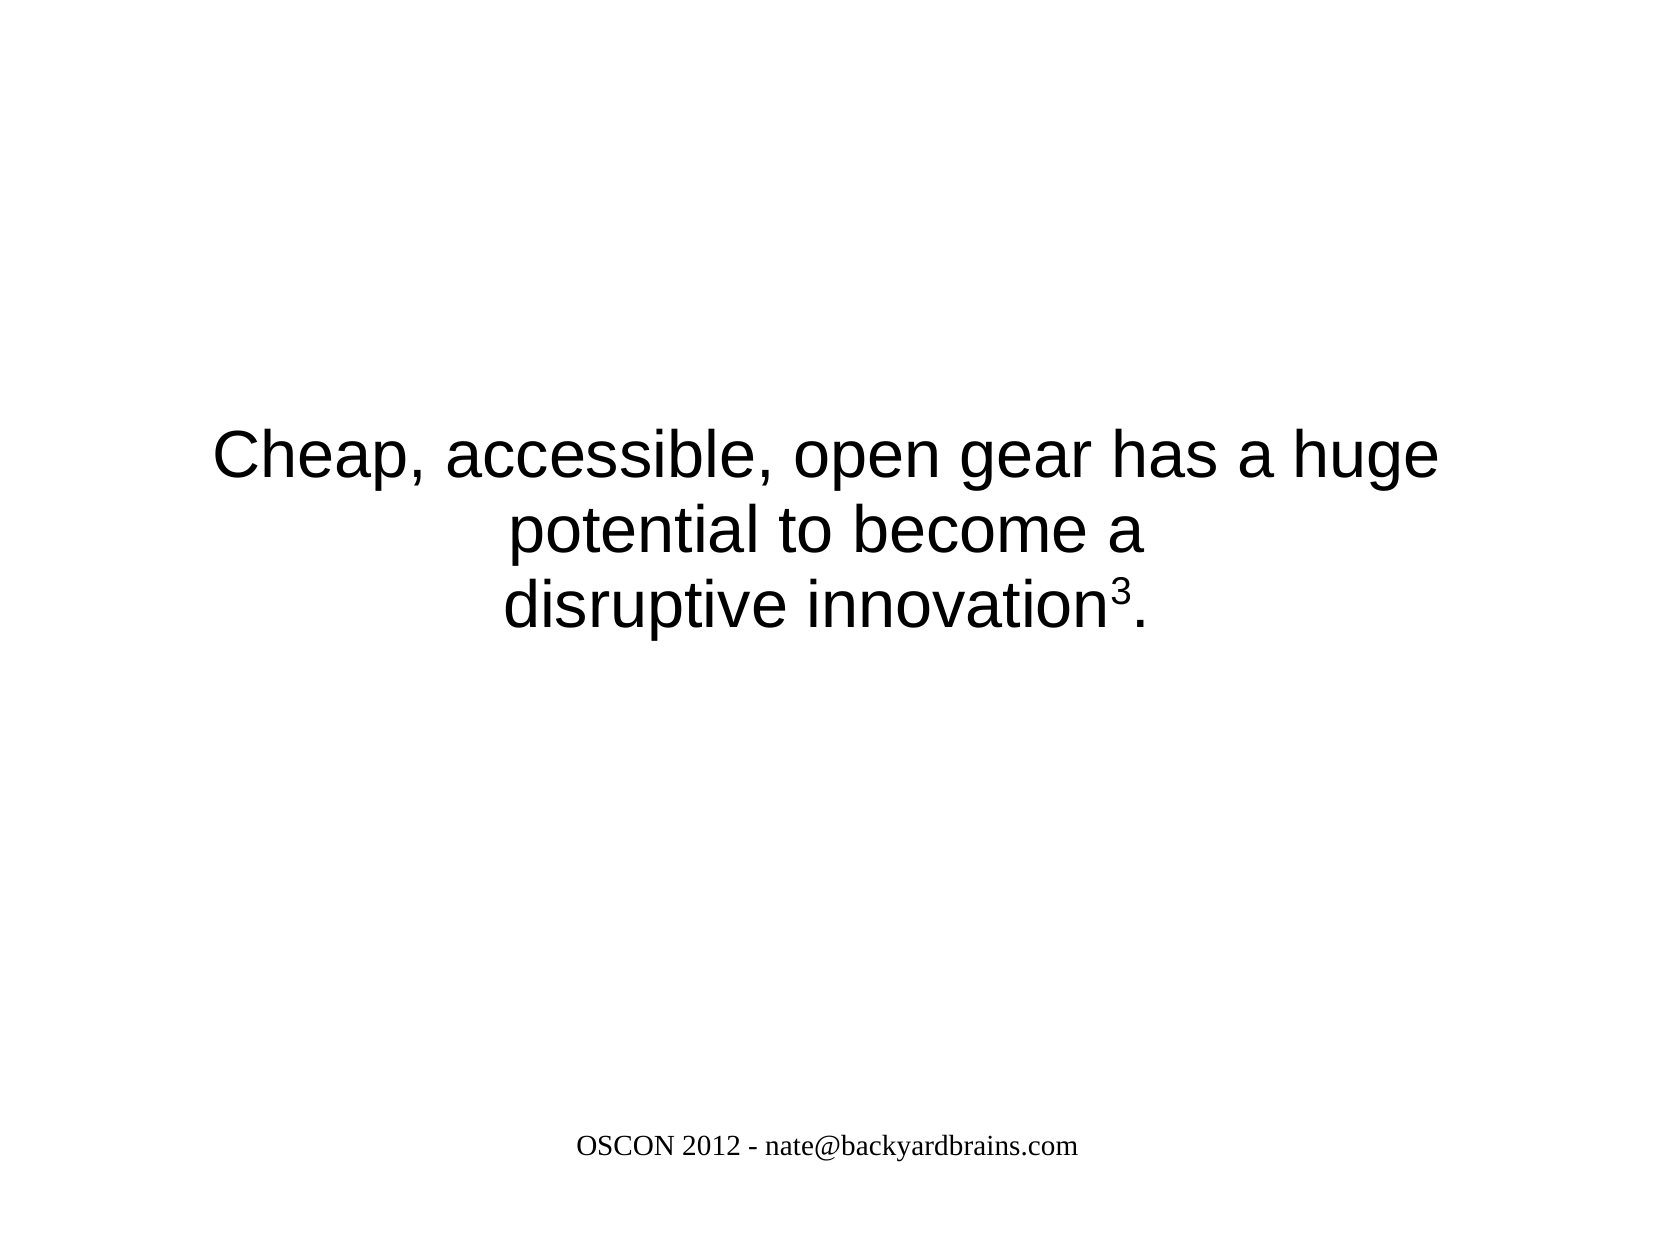

# Cheap, accessible, open gear has a huge potential to become a
disruptive innovation3.
OSCON 2012 - nate@backyardbrains.com